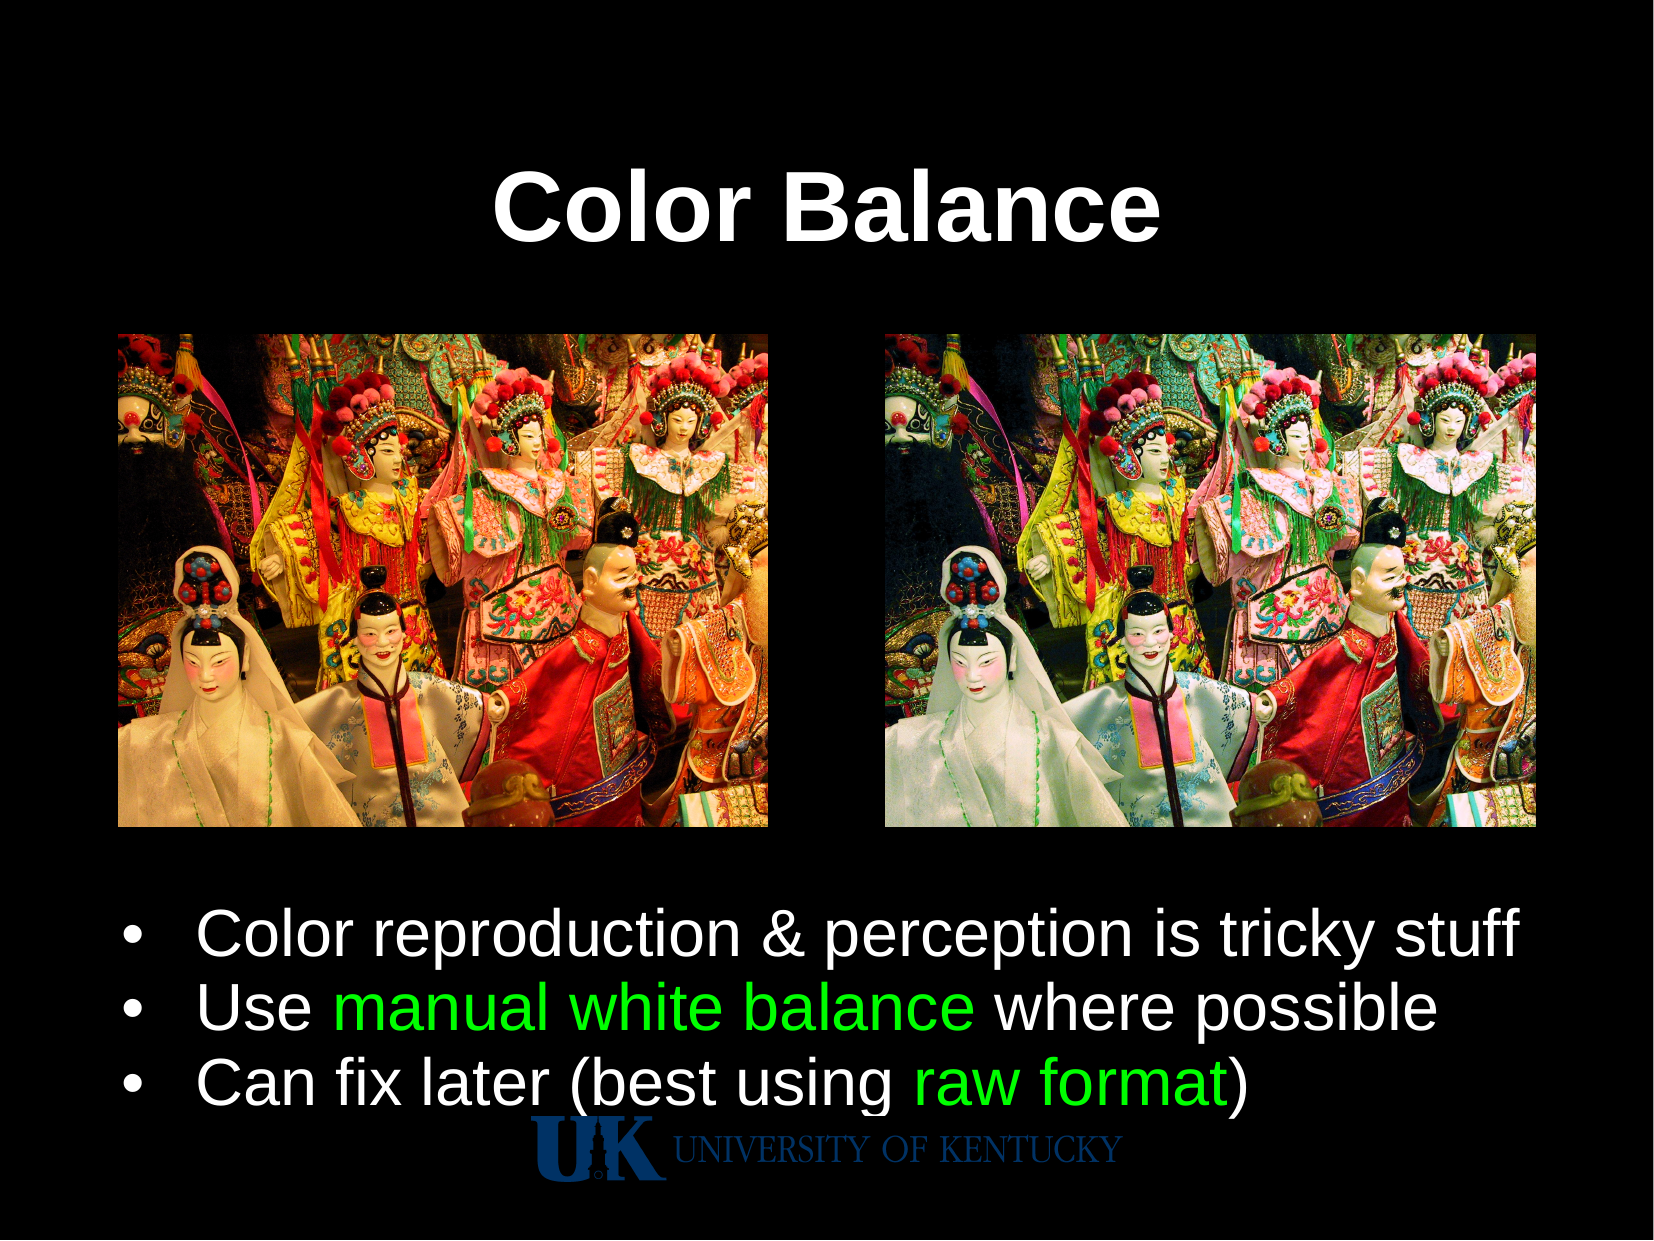

# Color Balance
•	Color reproduction & perception is tricky stuff
•	Use manual white balance where possible
•	Can fix later (best using raw format)